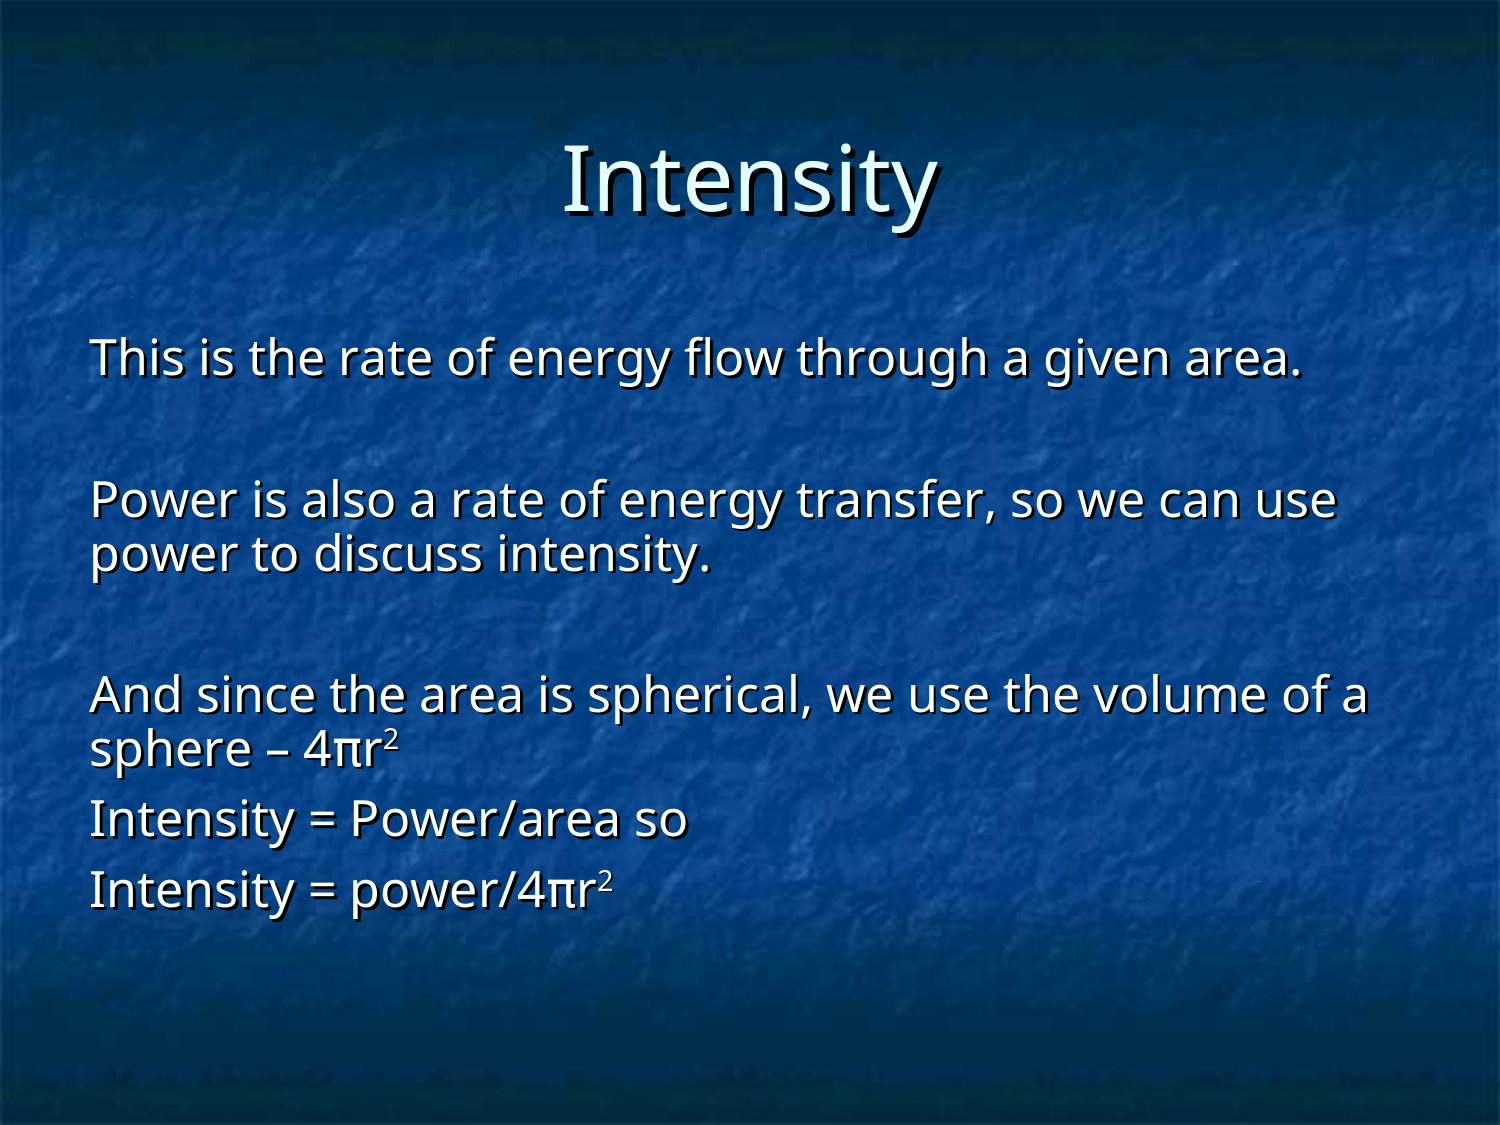

Intensity
This is the rate of energy flow through a given area.
Power is also a rate of energy transfer, so we can use power to discuss intensity.
And since the area is spherical, we use the volume of a sphere – 4πr2
Intensity = Power/area so
Intensity = power/4πr2